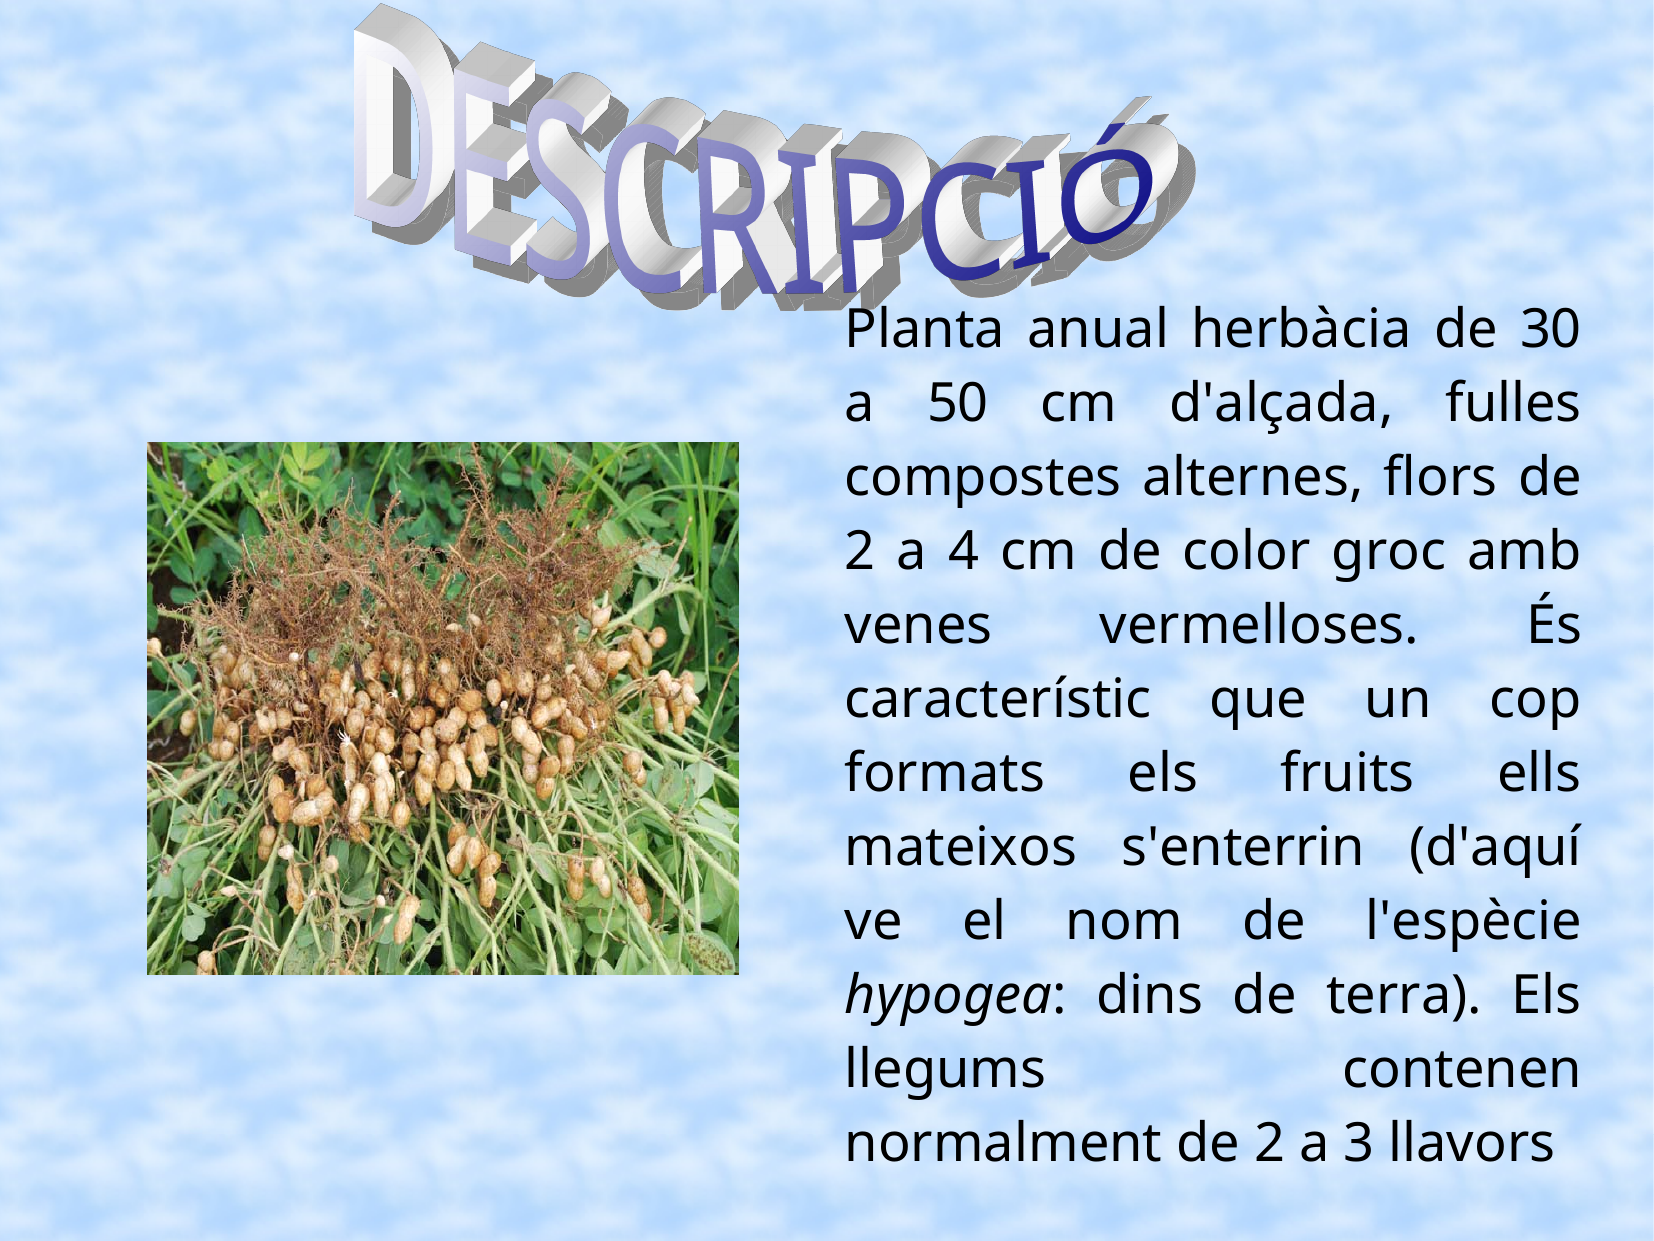

DESCRIPCIÓ
#
Planta anual herbàcia de 30 a 50 cm d'alçada, fulles compostes alternes, flors de 2 a 4 cm de color groc amb venes vermelloses. És característic que un cop formats els fruits ells mateixos s'enterrin (d'aquí ve el nom de l'espècie hypogea: dins de terra). Els llegums contenen normalment de 2 a 3 llavors